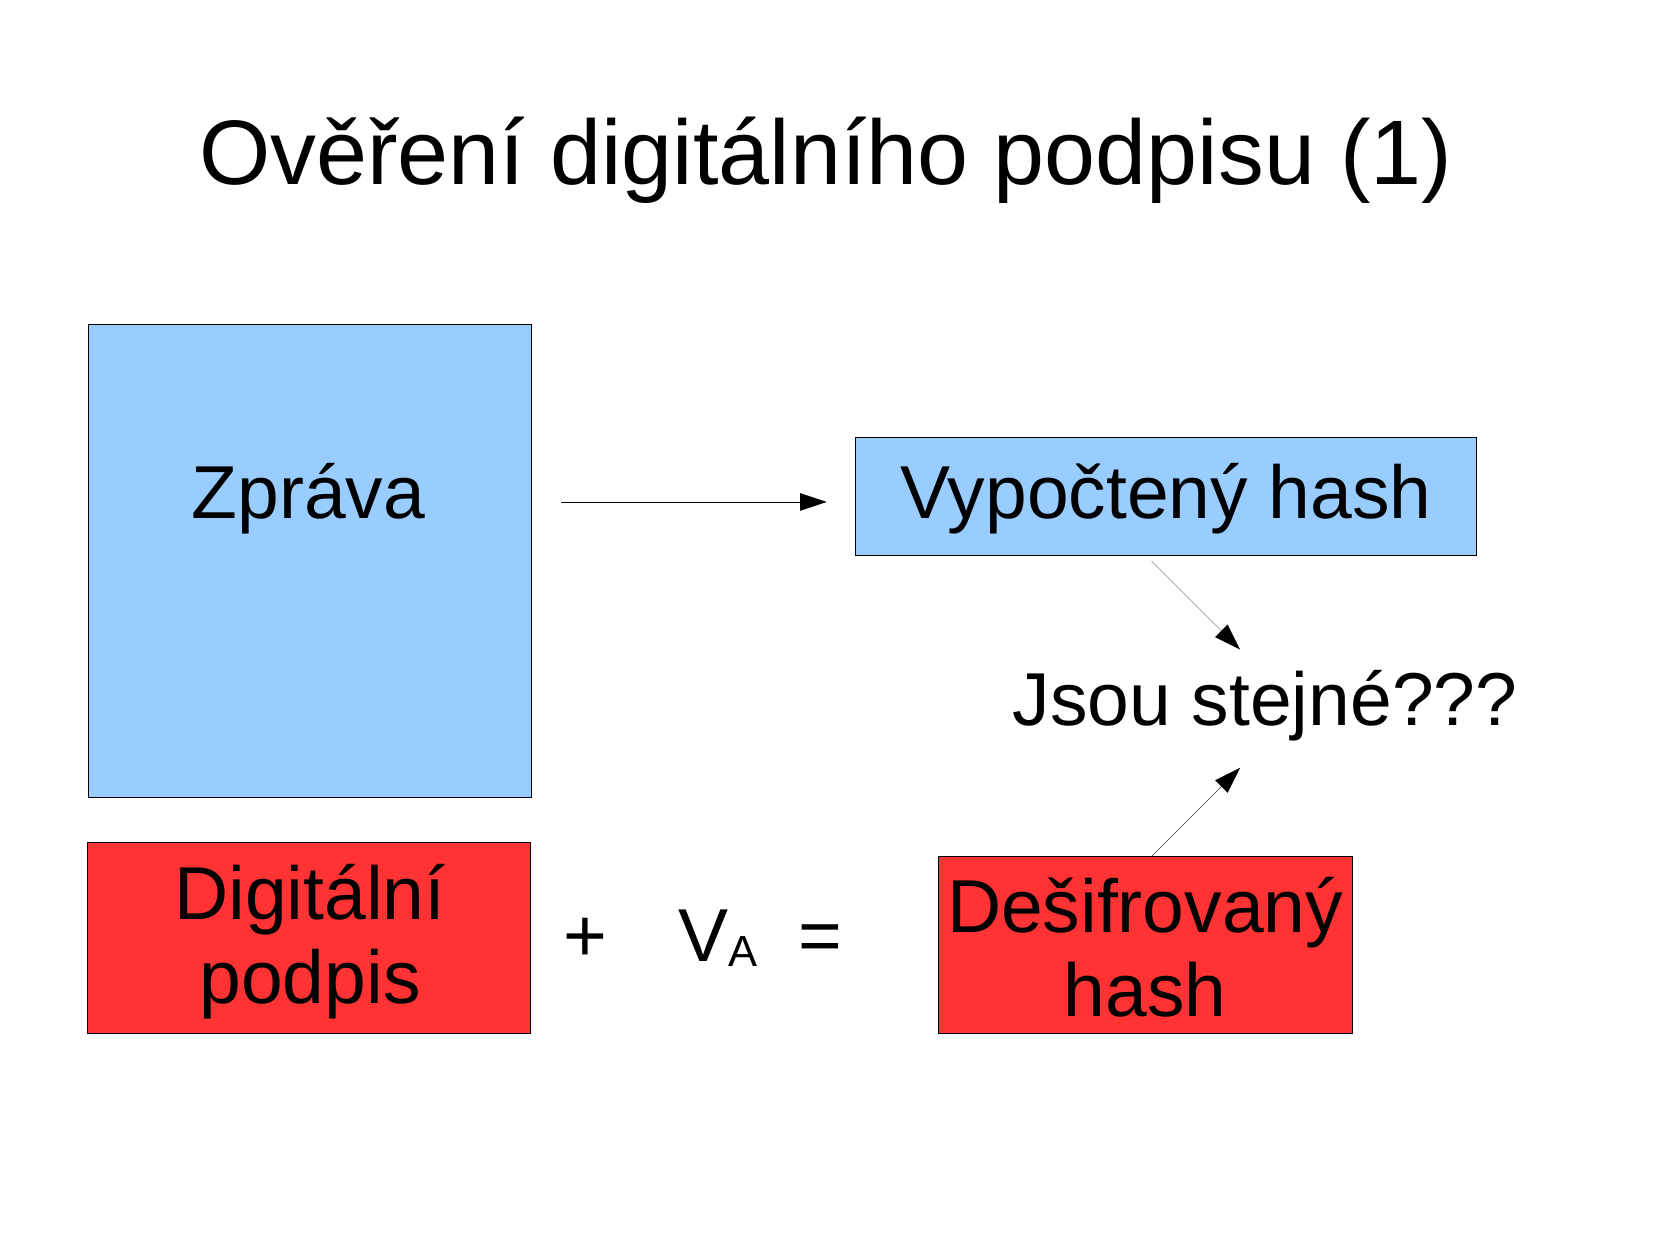

# Ověření digitálního podpisu (1)
Zpráva
Vypočtený hash
Jsou stejné???
Digitální podpis
Dešifrovaný hash
+
VA =